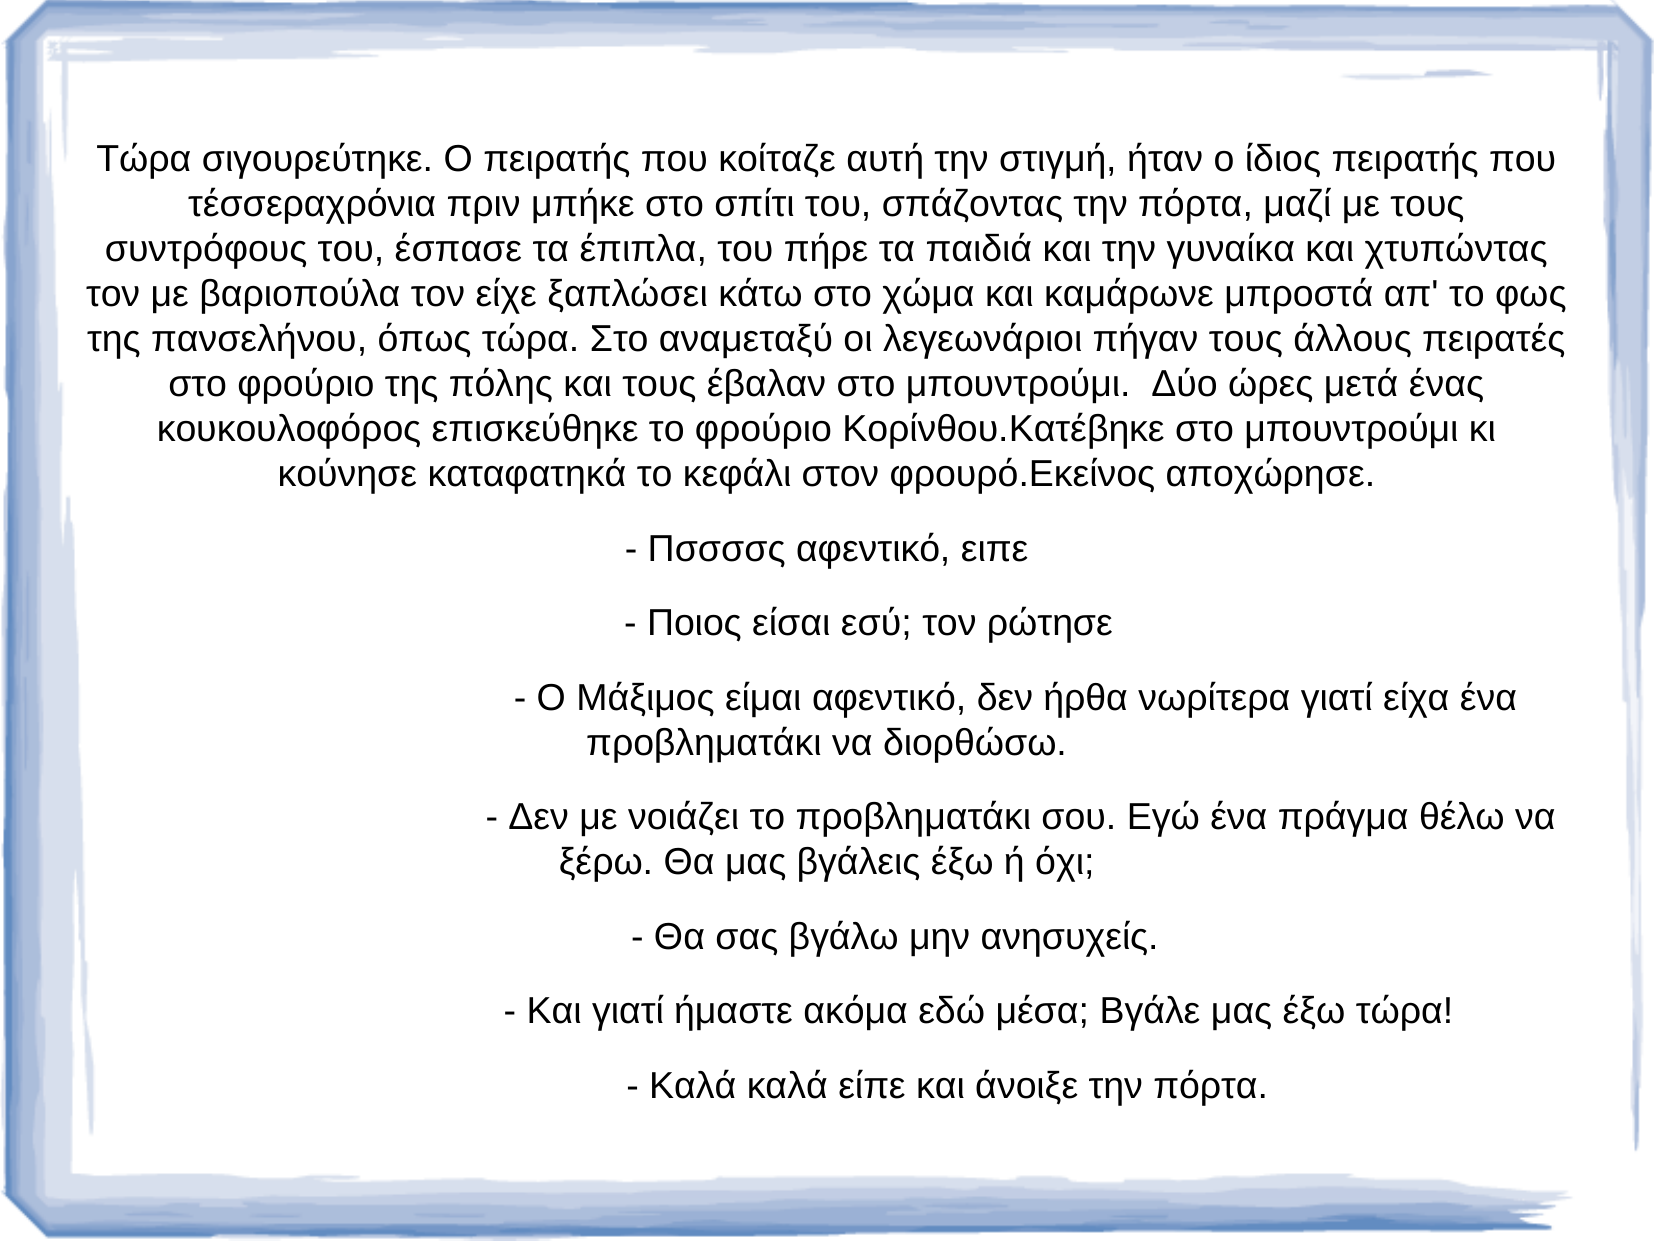

# Τώρα σιγουρεύτηκε. Ο πειρατής που κοίταζε αυτή την στιγμή, ήταν ο ίδιος πειρατής που τέσσεραχρόνια πριν μπήκε στο σπίτι του, σπάζοντας την πόρτα, μαζί με τους συντρόφους του, έσπασε τα έπιπλα, του πήρε τα παιδιά και την γυναίκα και χτυπώντας τον με βαριοπούλα τον είχε ξαπλώσει κάτω στο χώμα και καμάρωνε μπροστά απ' το φως της πανσελήνου, όπως τώρα. Στο αναμεταξύ οι λεγεωνάριοι πήγαν τους άλλους πειρατές στο φρούριο της πόλης και τους έβαλαν στο μπουντρούμι. Δύο ώρες μετά ένας κουκουλοφόρος επισκεύθηκε το φρούριο Κορίνθου.Κατέβηκε στο μπουντρούμι κι κούνησε καταφατηκά το κεφάλι στον φρουρό.Εκείνος αποχώρησε.
- Πσσσσς αφεντικό, ειπε
 - Ποιος είσαι εσύ; τον ρώτησε
 - Ο Μάξιμος είμαι αφεντικό, δεν ήρθα νωρίτερα γιατί είχα ένα προβληματάκι να διορθώσω.
 - Δεν με νοιάζει το προβληματάκι σου. Εγώ ένα πράγμα θέλω να ξέρω. Θα μας βγάλεις έξω ή όχι;
 - Θα σας βγάλω μην ανησυχείς.
 - Και γιατί ήμαστε ακόμα εδώ μέσα; Βγάλε μας έξω τώρα!
 - Καλά καλά είπε και άνοιξε την πόρτα.